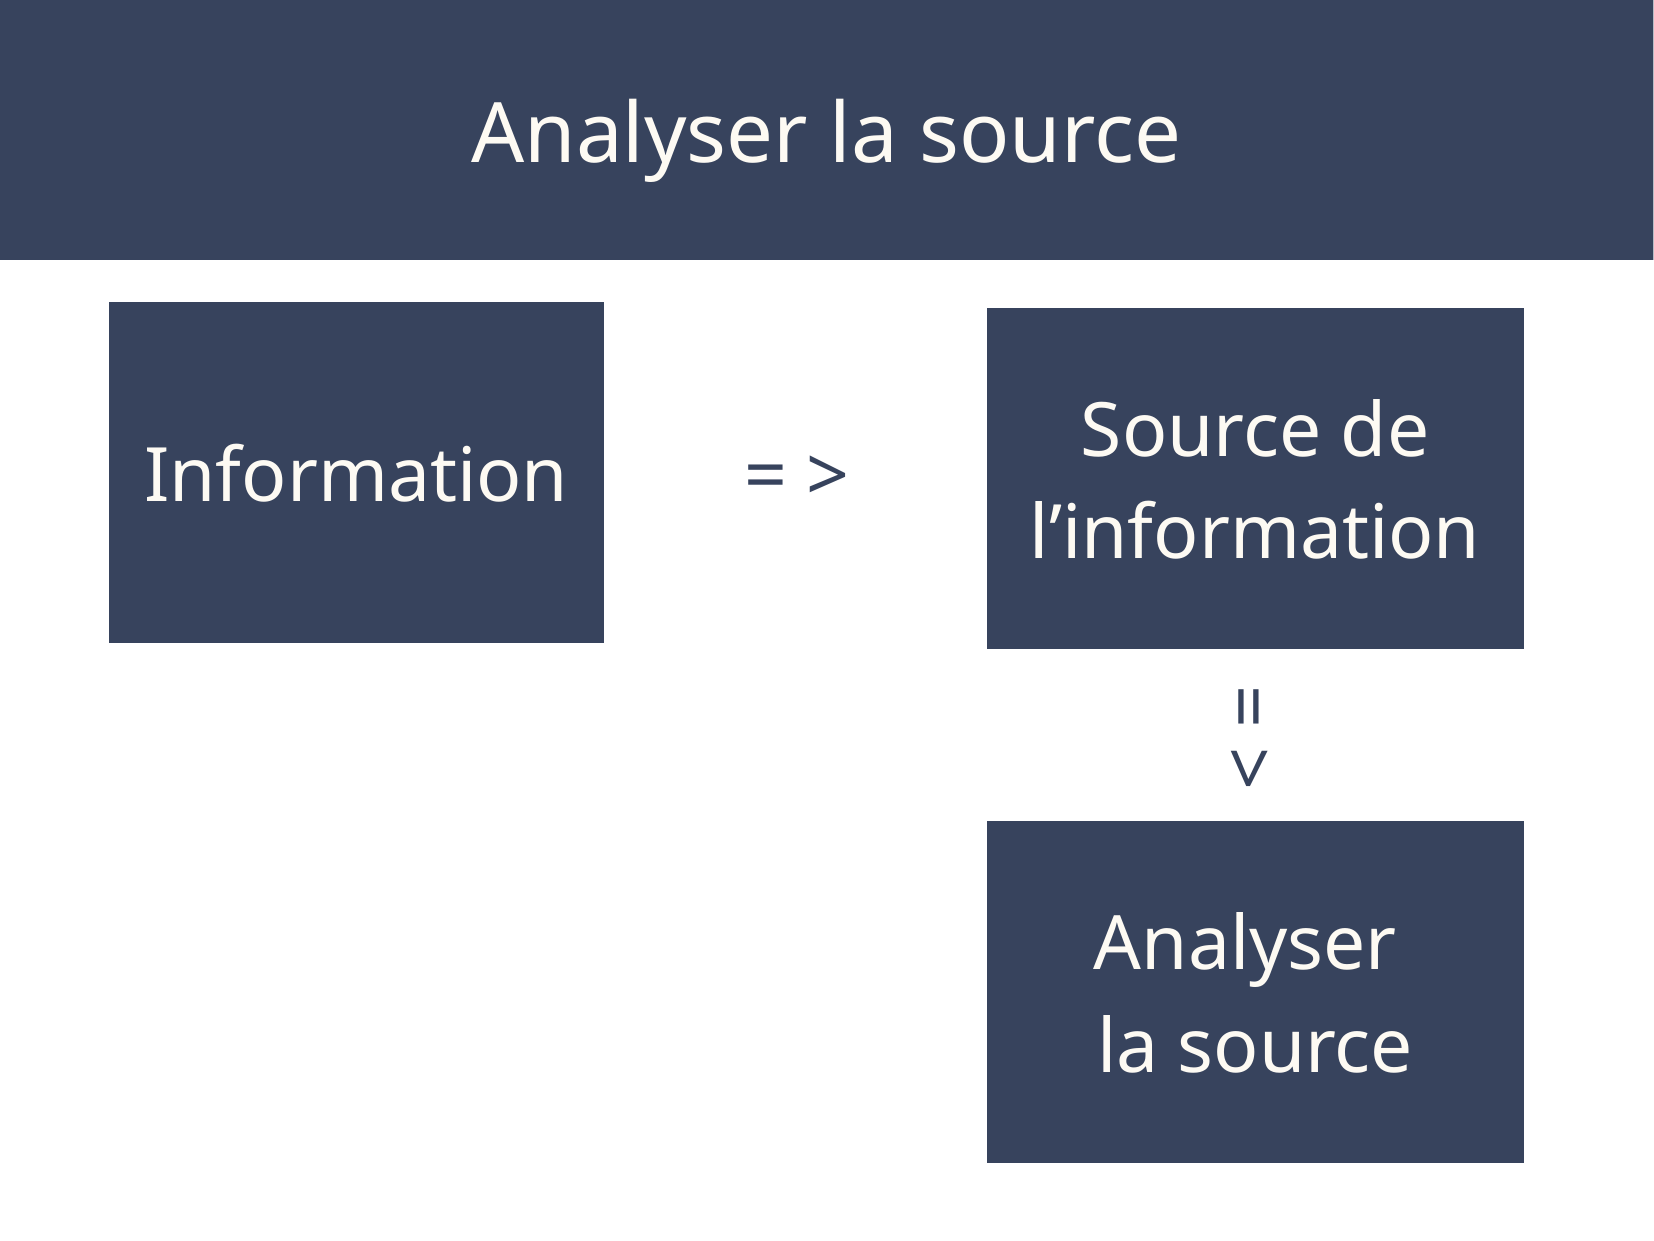

# Analyser la source
Information
Source de
l’information
= >
= >
Analyser
la source